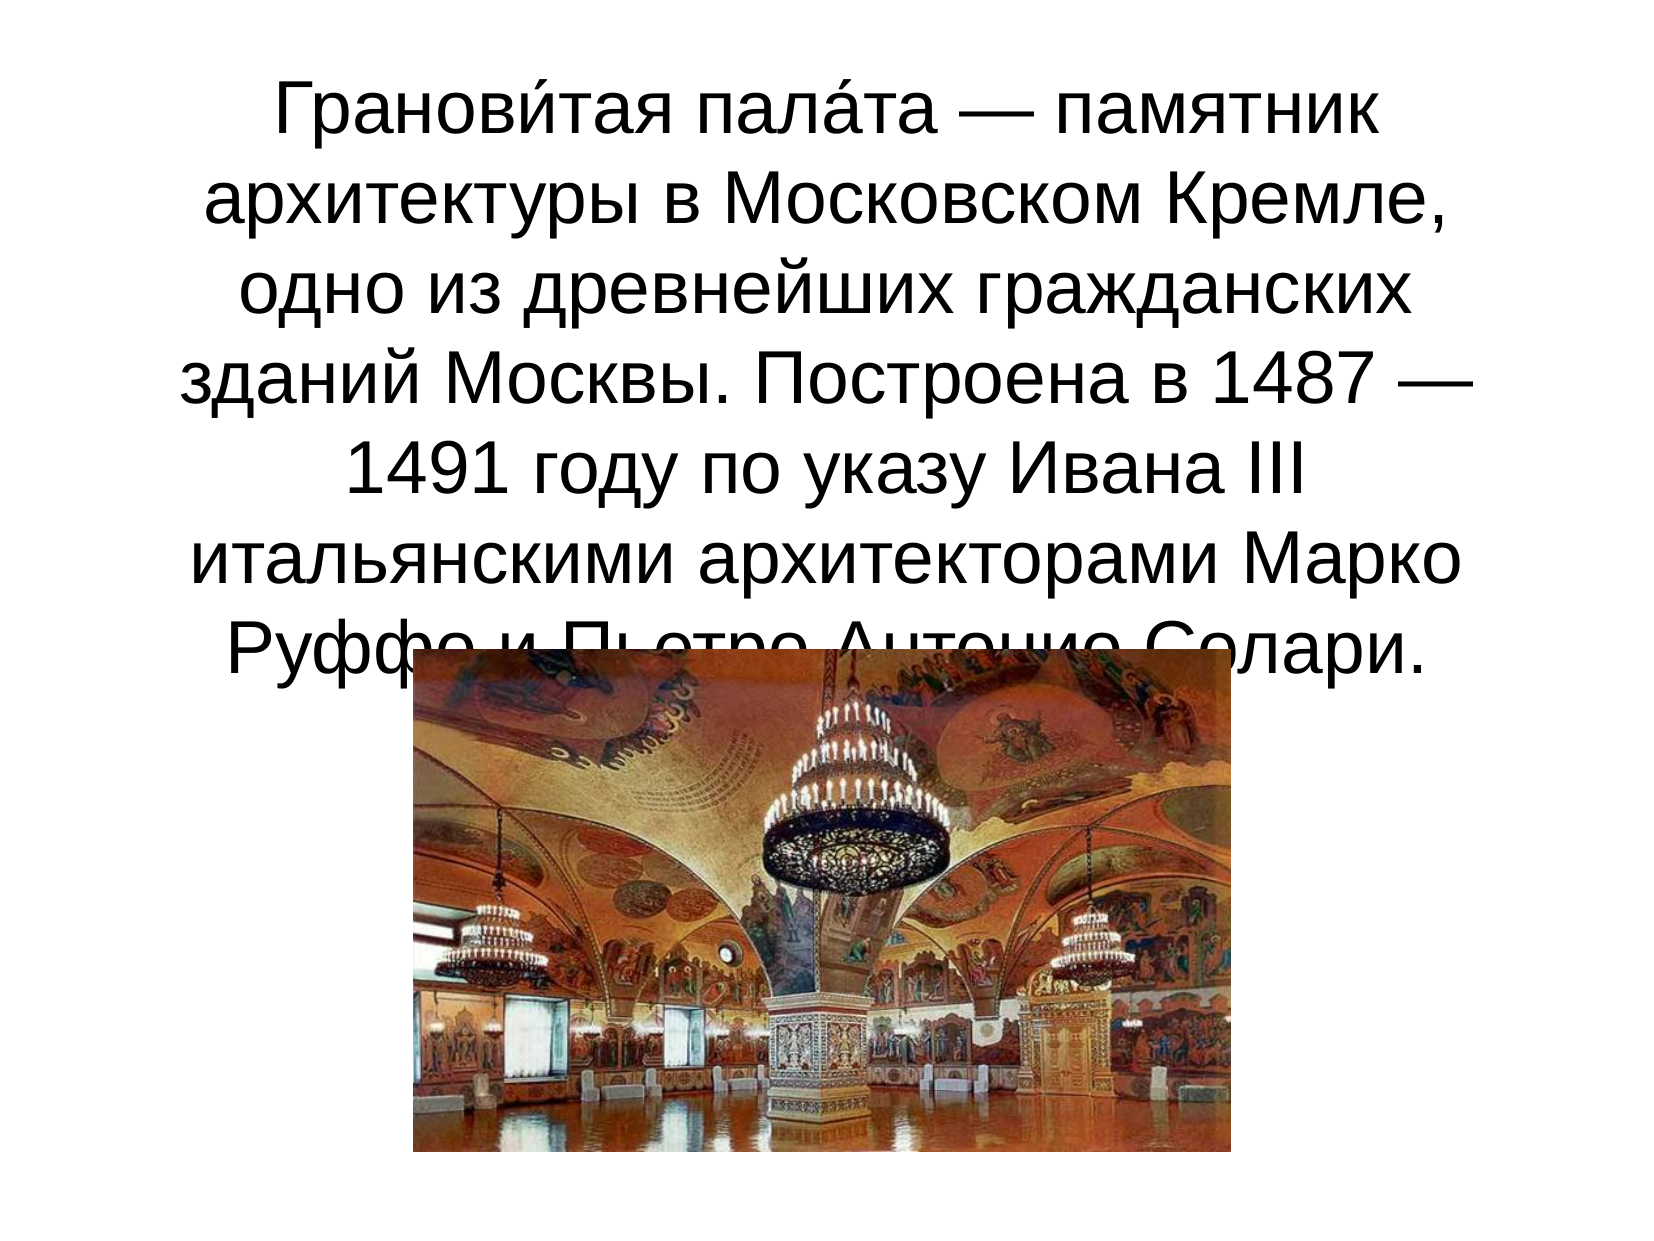

# Гранови́тая пала́та — памятник архитектуры в Московском Кремле, одно из древнейших гражданских зданий Москвы. Построена в 1487 — 1491 году по указу Ивана III итальянскими архитекторами Марко Руффо и Пьетро Антонио Солари.